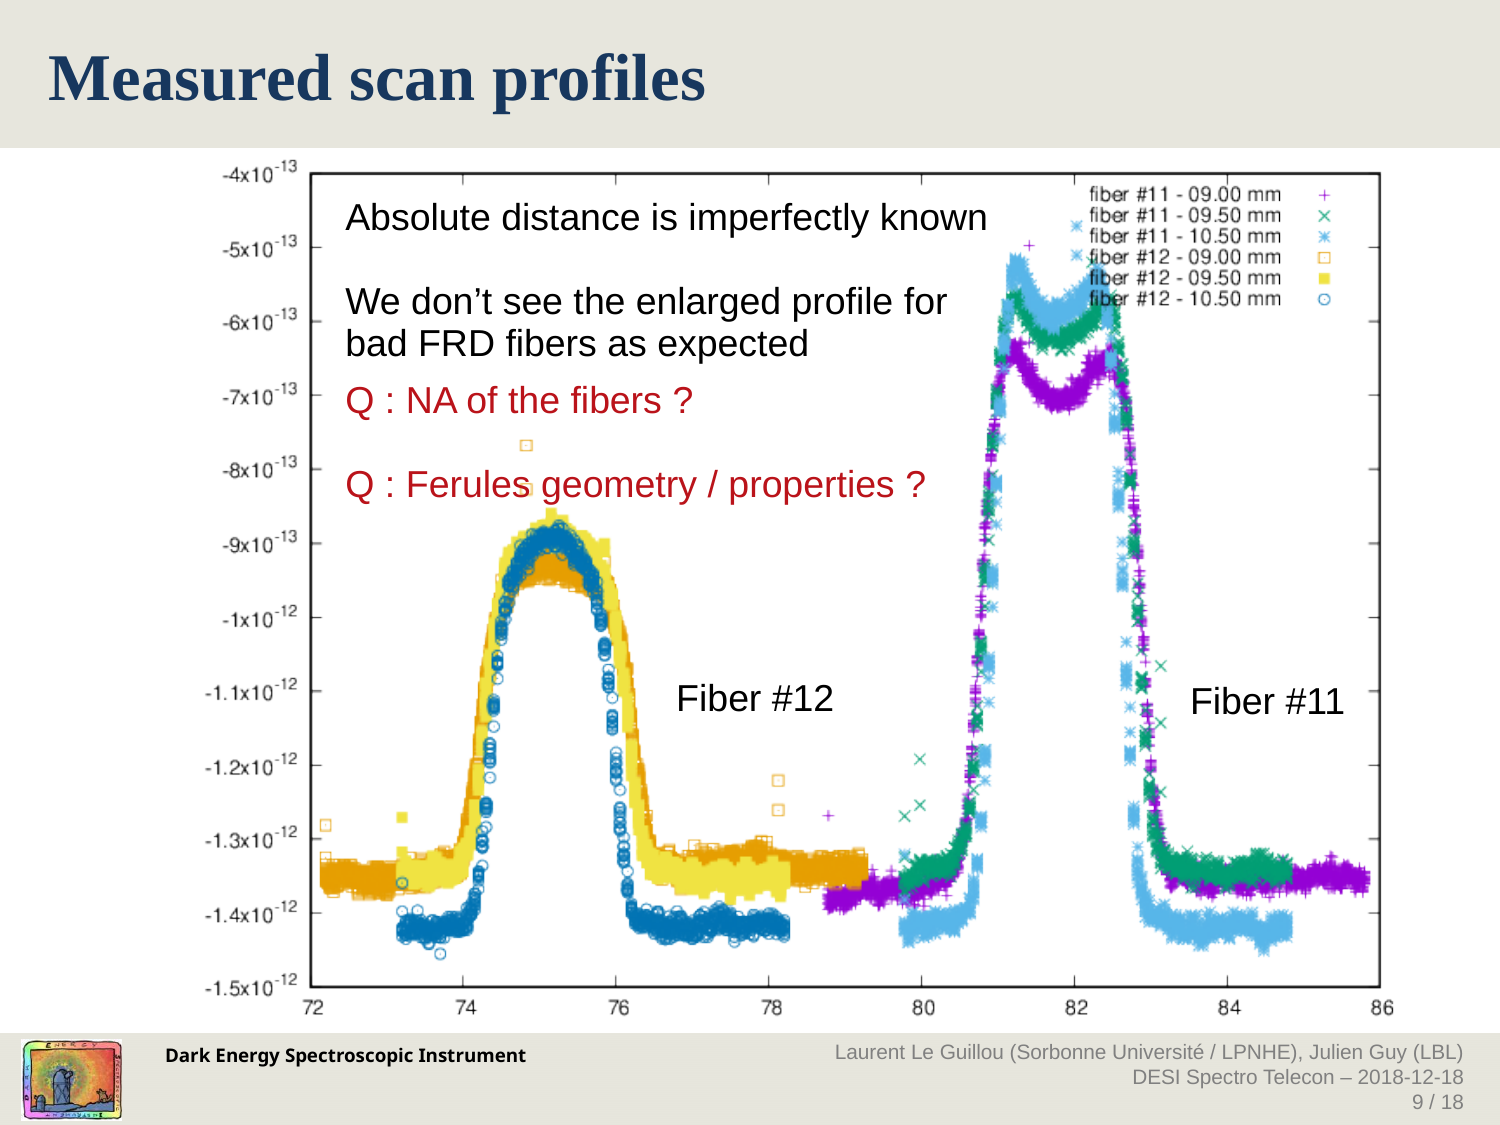

# Measured scan profiles
Absolute distance is imperfectly known
We don’t see the enlarged profile for bad FRD fibers as expected
Q : NA of the fibers ?
Q : Ferules geometry / properties ?
Fiber #12
Fiber #11